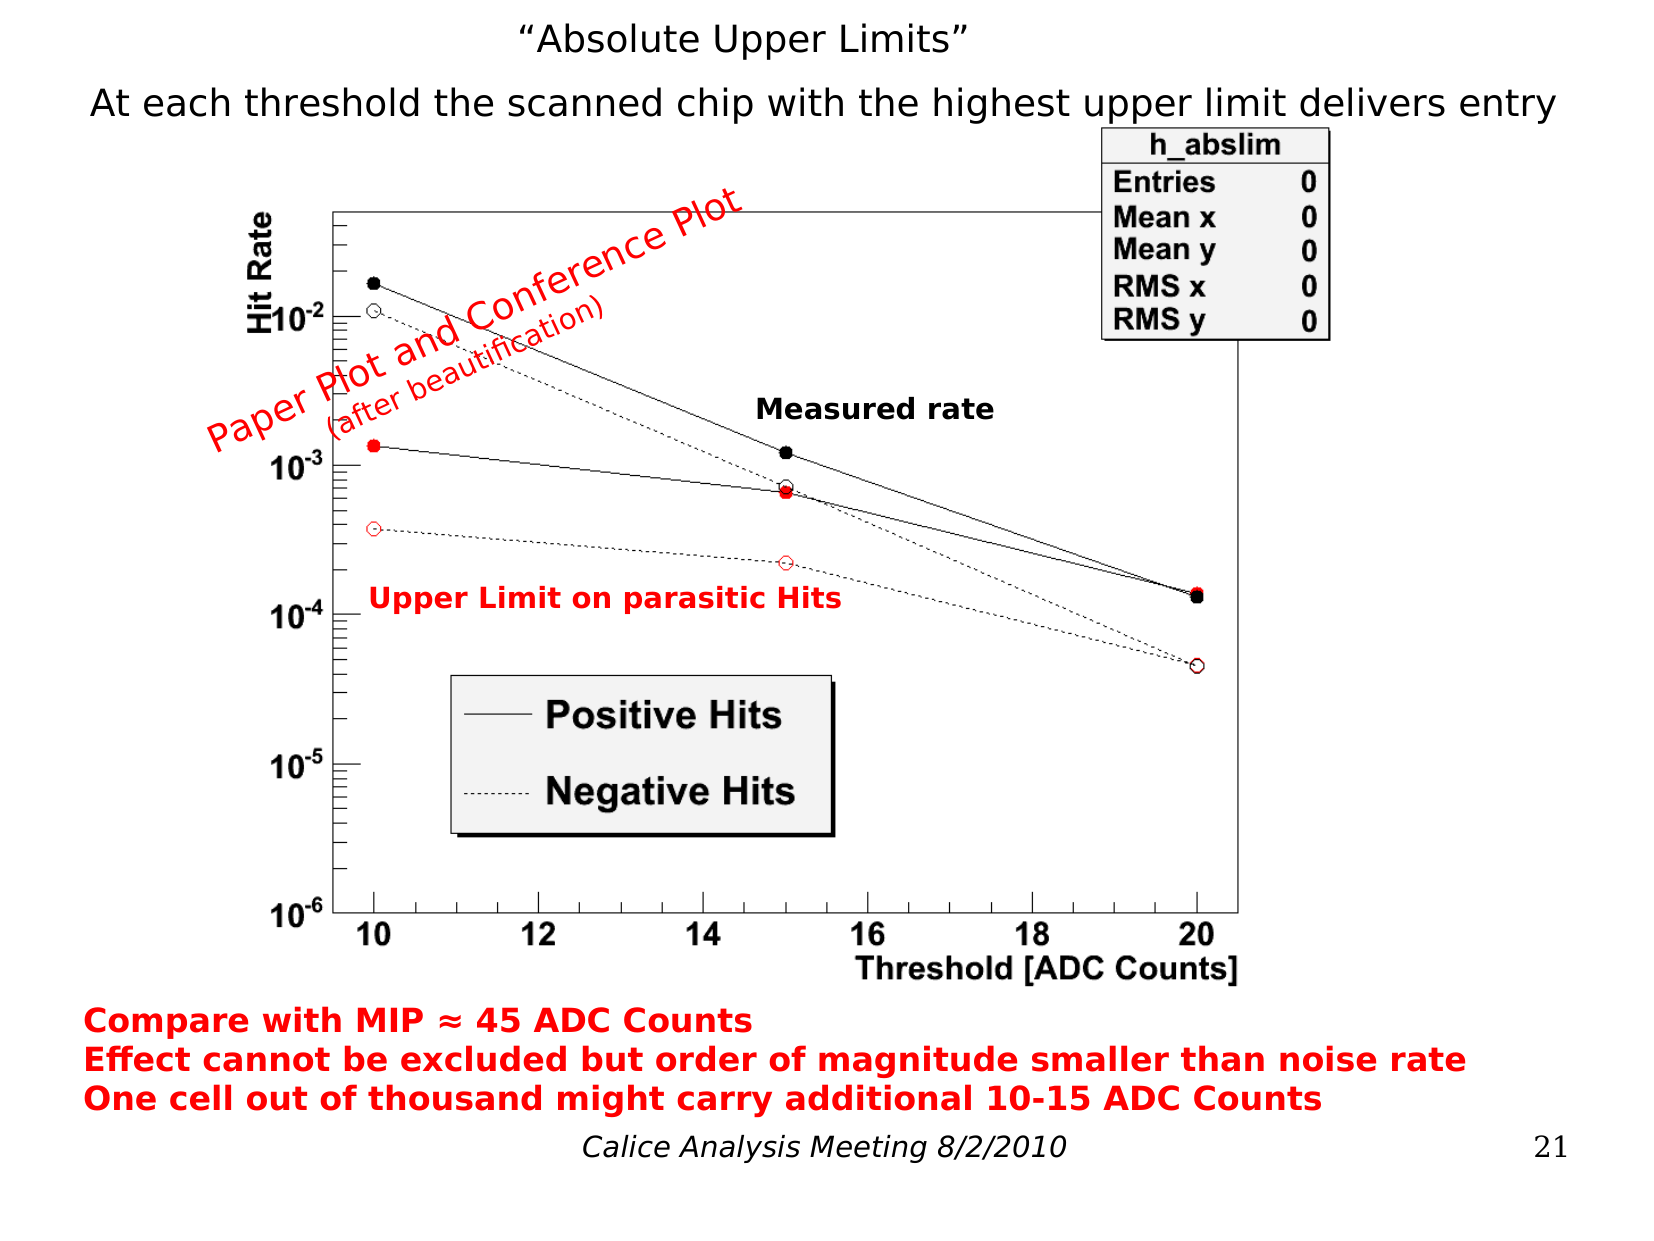

“Absolute Upper Limits”
At each threshold the scanned chip with the highest upper limit delivers entry
Paper Plot and Conference Plot
 (after beautification)
Measured rate
Upper Limit on parasitic Hits
Compare with MIP ≈ 45 ADC Counts
Effect cannot be excluded but order of magnitude smaller than noise rate
One cell out of thousand might carry additional 10-15 ADC Counts
21